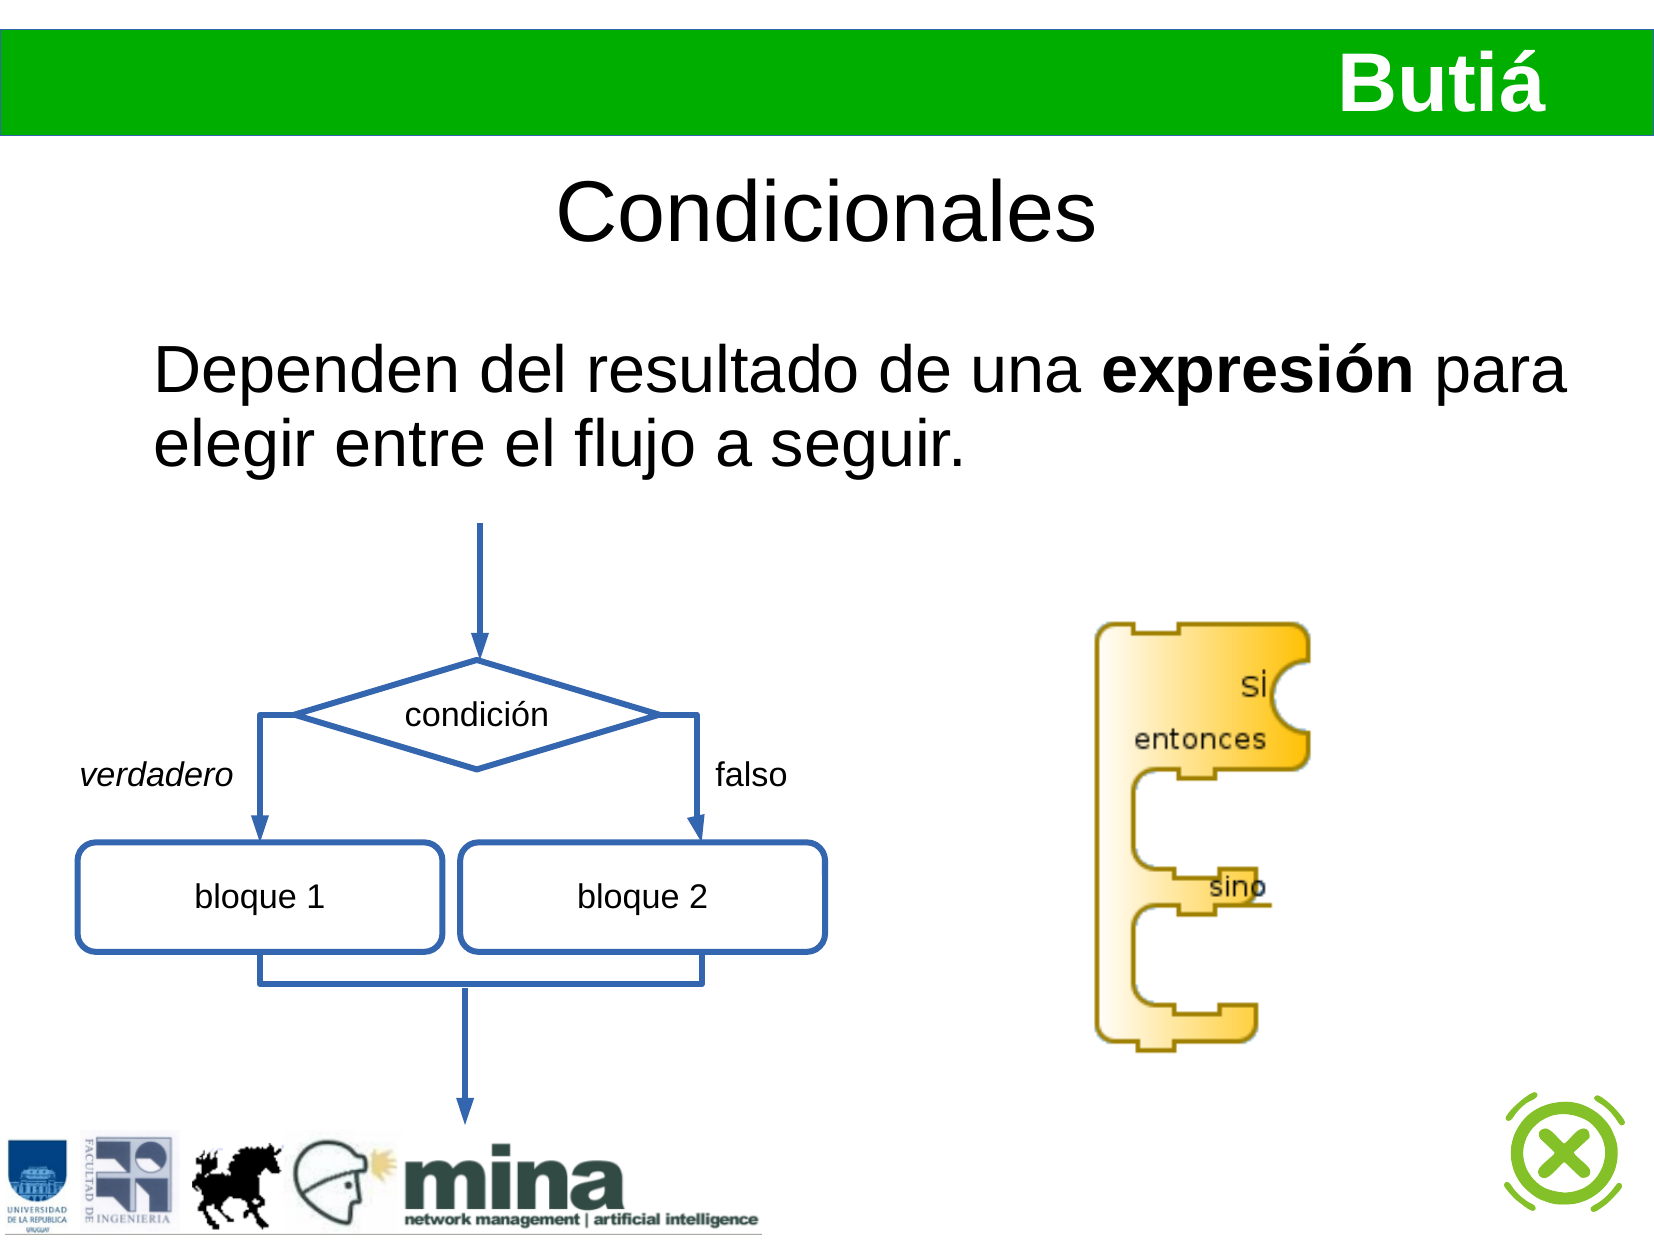

# Condicionales
Dependen del resultado de una expresión para elegir entre el flujo a seguir.
condición
verdadero
falso
bloque 1
bloque 2